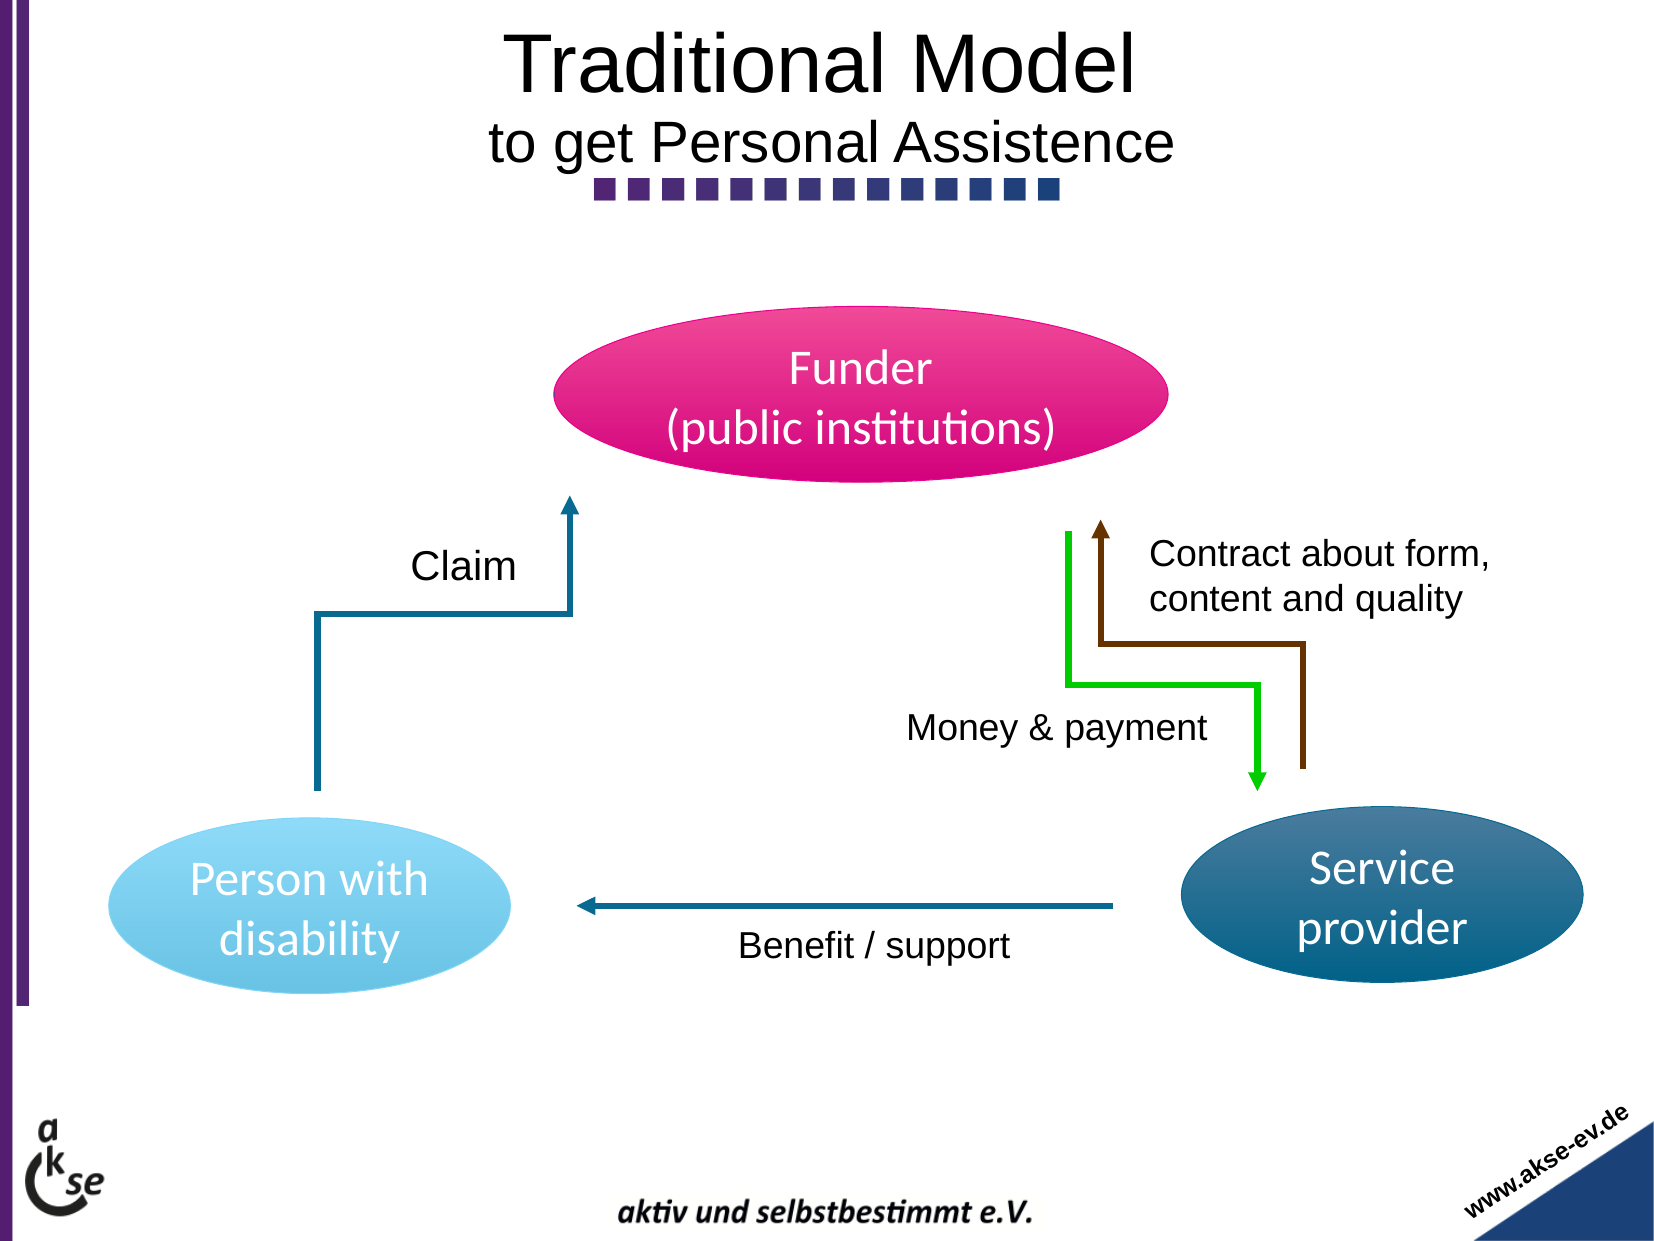

# Traditional Model to get Personal Assistence
Funder
(public institutions)
Contract about form, content and quality
Claim
Money & payment
Service provider
Person with disability
Benefit / support